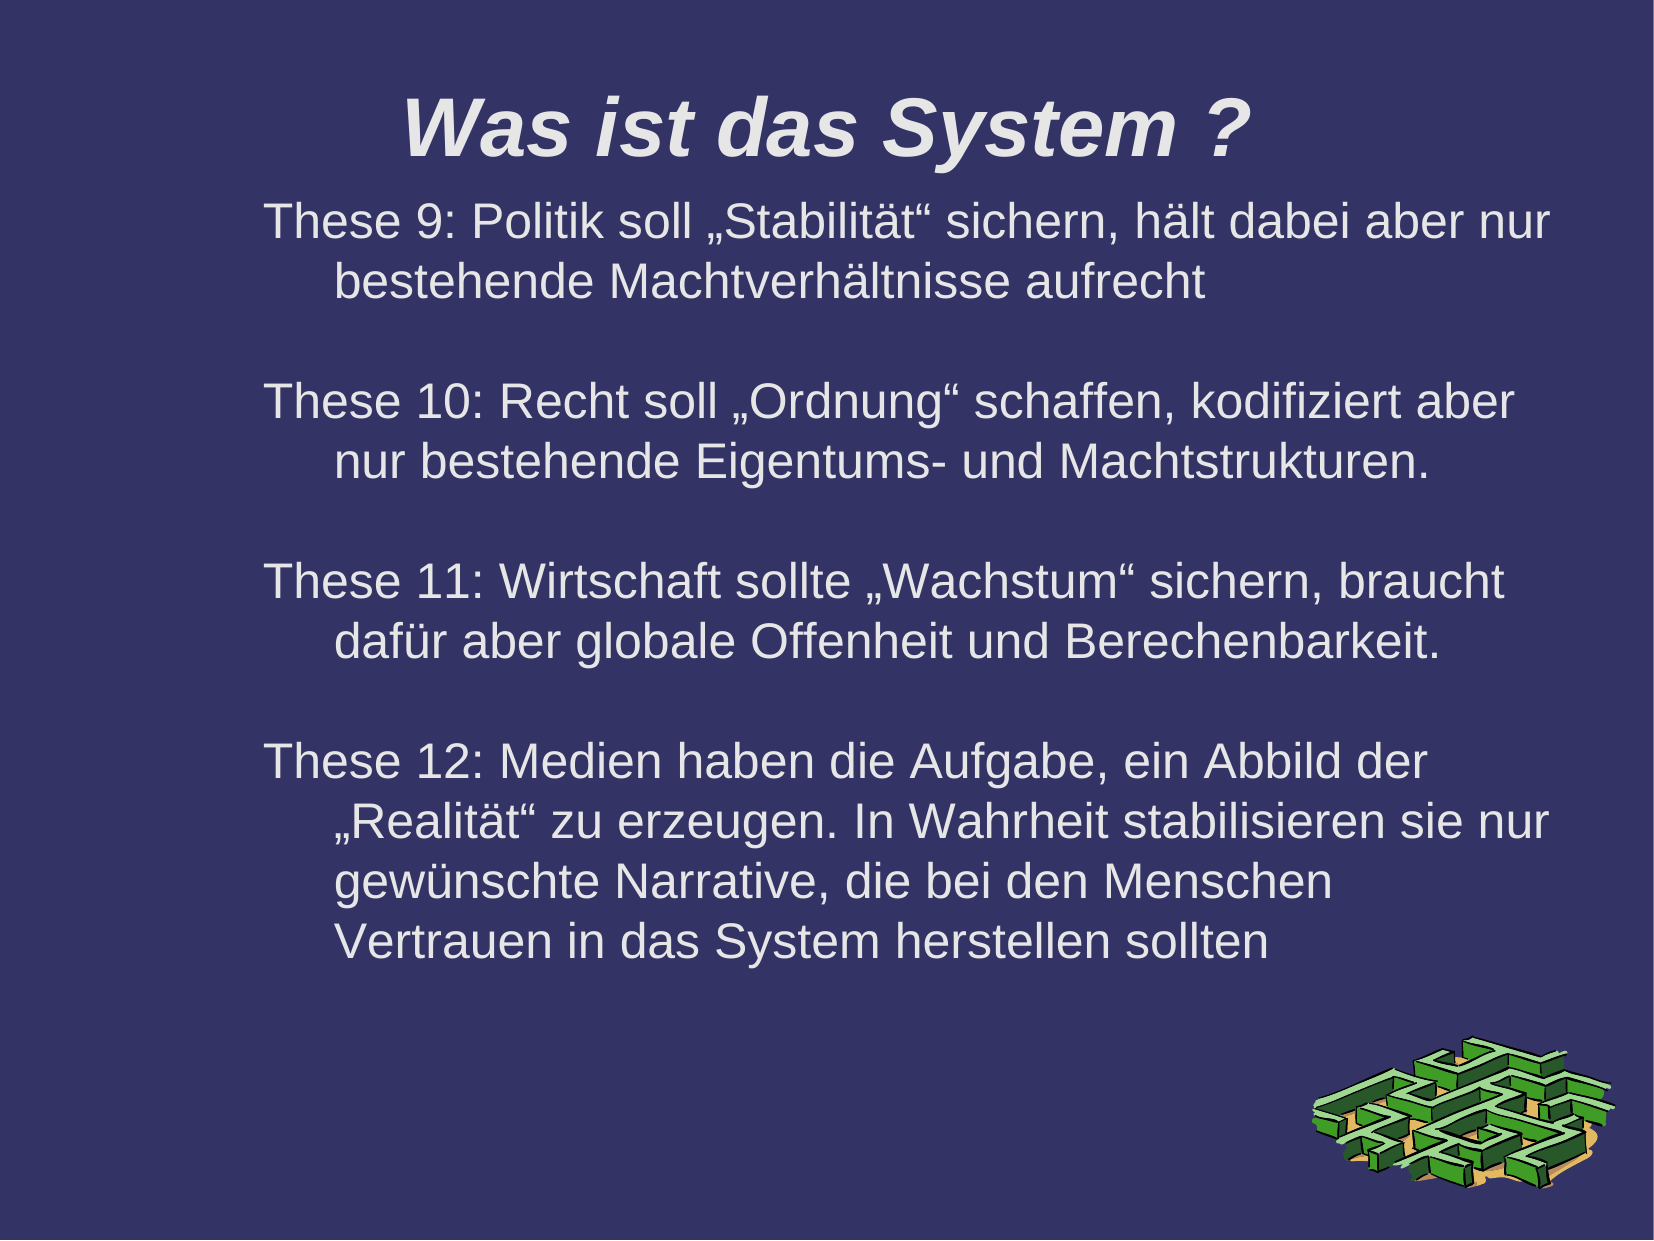

# Was ist das System ?
These 9: Politik soll „Stabilität“ sichern, hält dabei aber nur bestehende Machtverhältnisse aufrecht
These 10: Recht soll „Ordnung“ schaffen, kodifiziert aber nur bestehende Eigentums- und Machtstrukturen.
These 11: Wirtschaft sollte „Wachstum“ sichern, braucht dafür aber globale Offenheit und Berechenbarkeit.
These 12: Medien haben die Aufgabe, ein Abbild der „Realität“ zu erzeugen. In Wahrheit stabilisieren sie nur gewünschte Narrative, die bei den Menschen Vertrauen in das System herstellen sollten